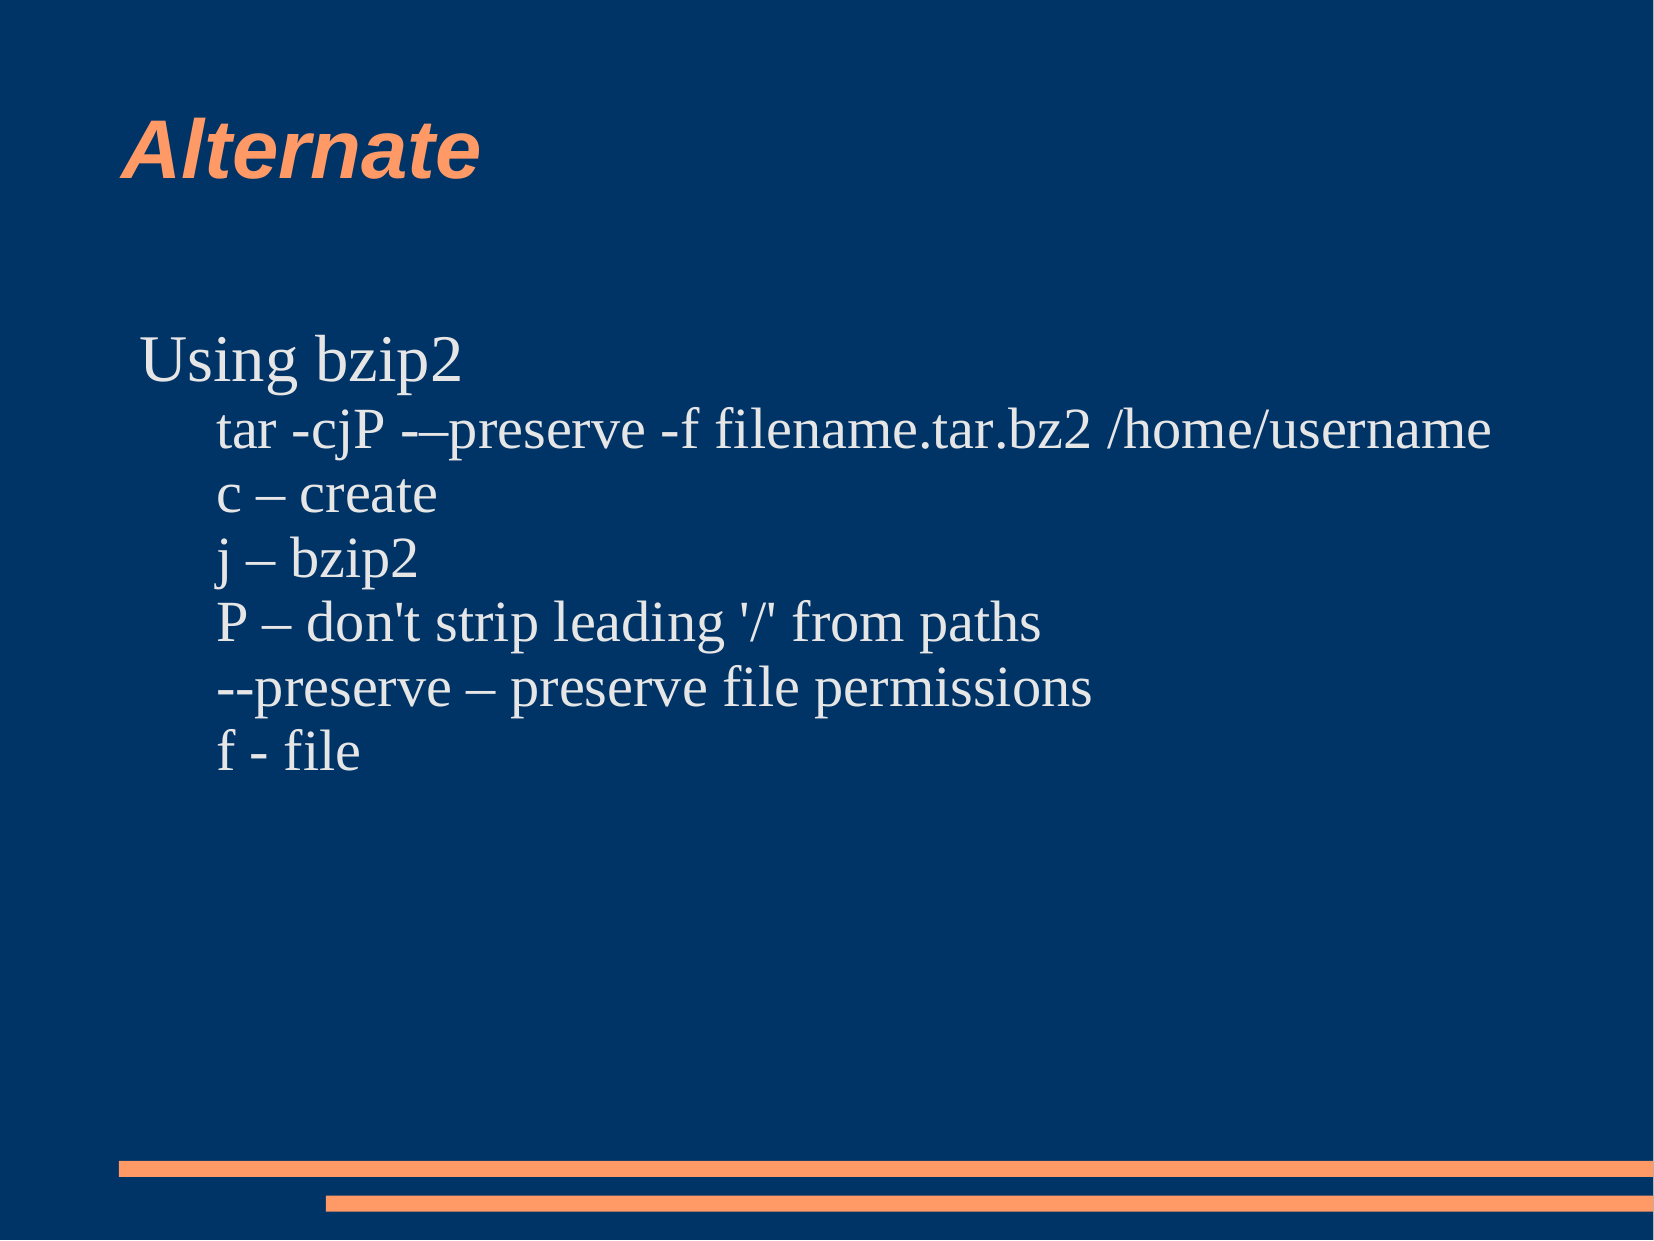

# Alternate
Using bzip2
tar -cjP -–preserve -f filename.tar.bz2 /home/username
c – create
j – bzip2
P – don't strip leading '/' from paths
--preserve – preserve file permissions
f - file